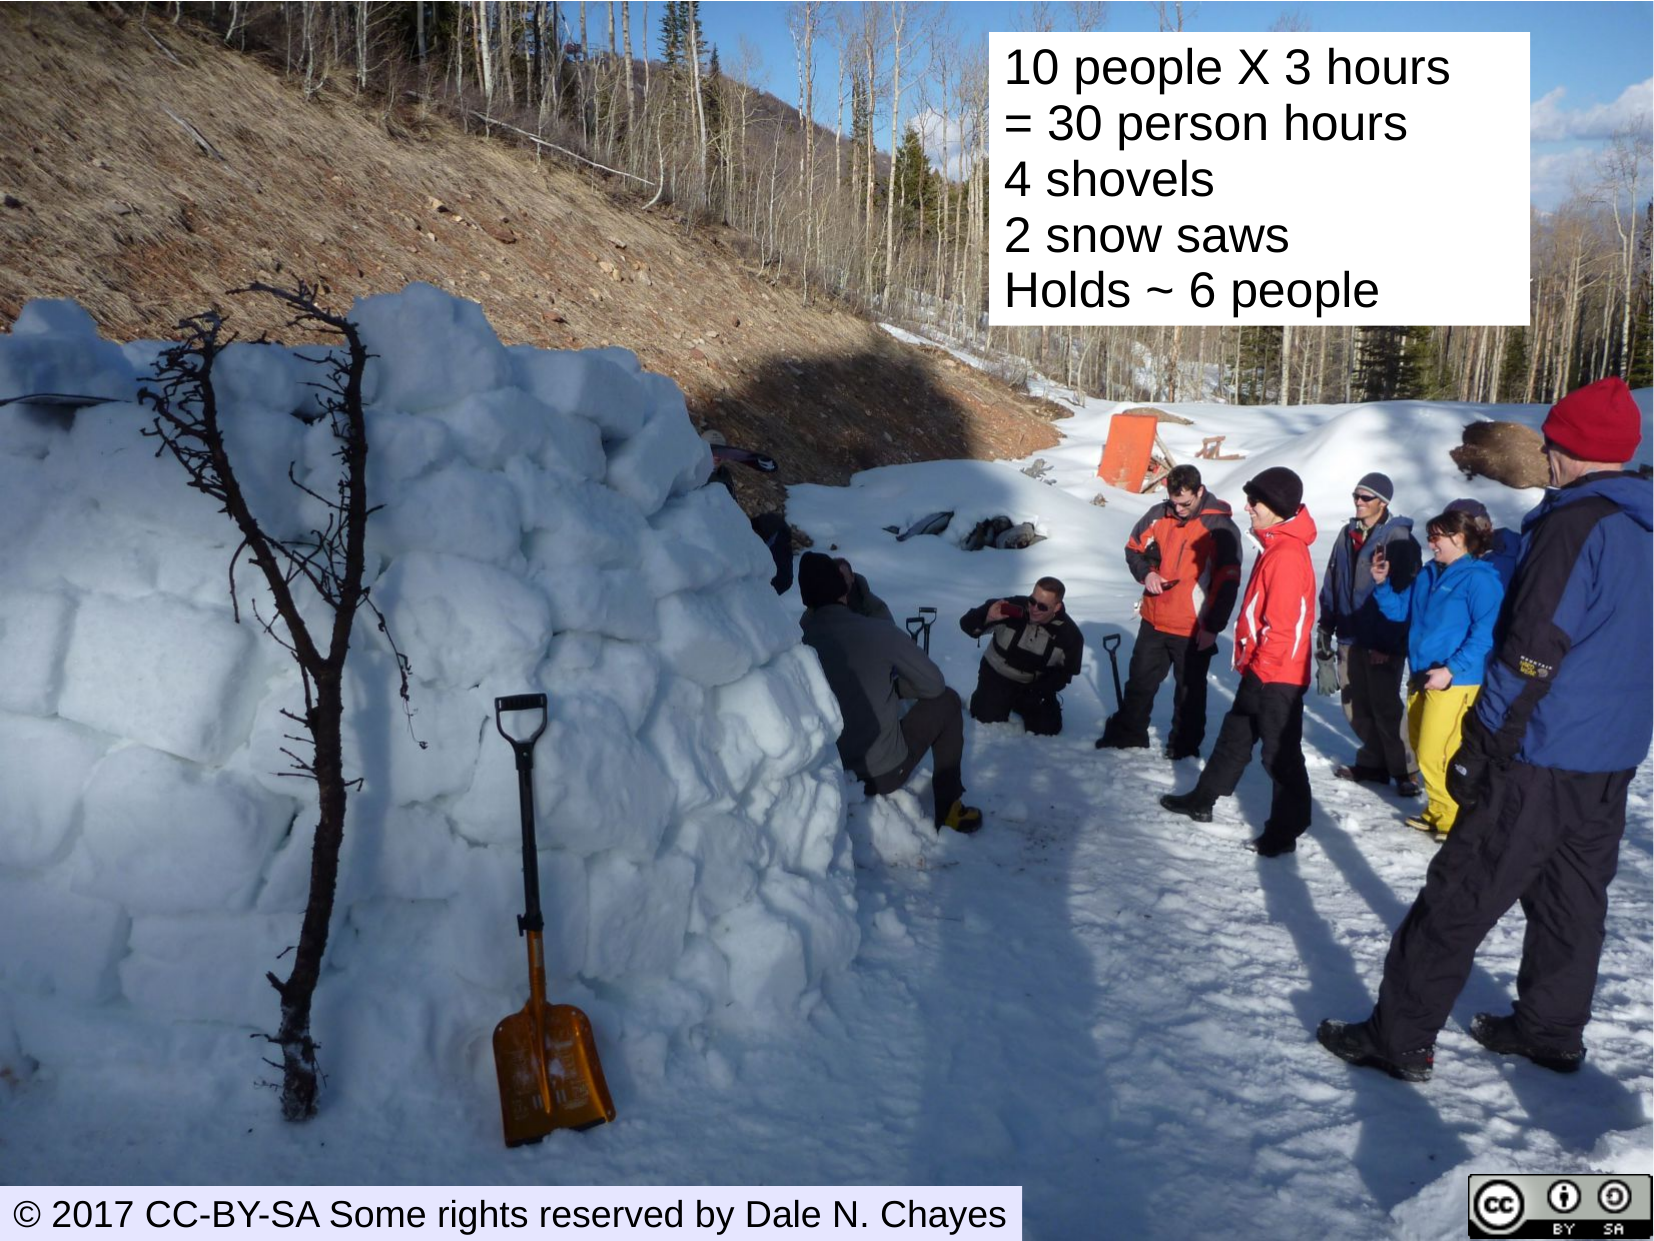

10 people X 3 hours
= 30 person hours
4 shovels
2 snow saws
Holds ~ 6 people
© 2017 CC-BY-SA Some rights reserved by Dale N. Chayes